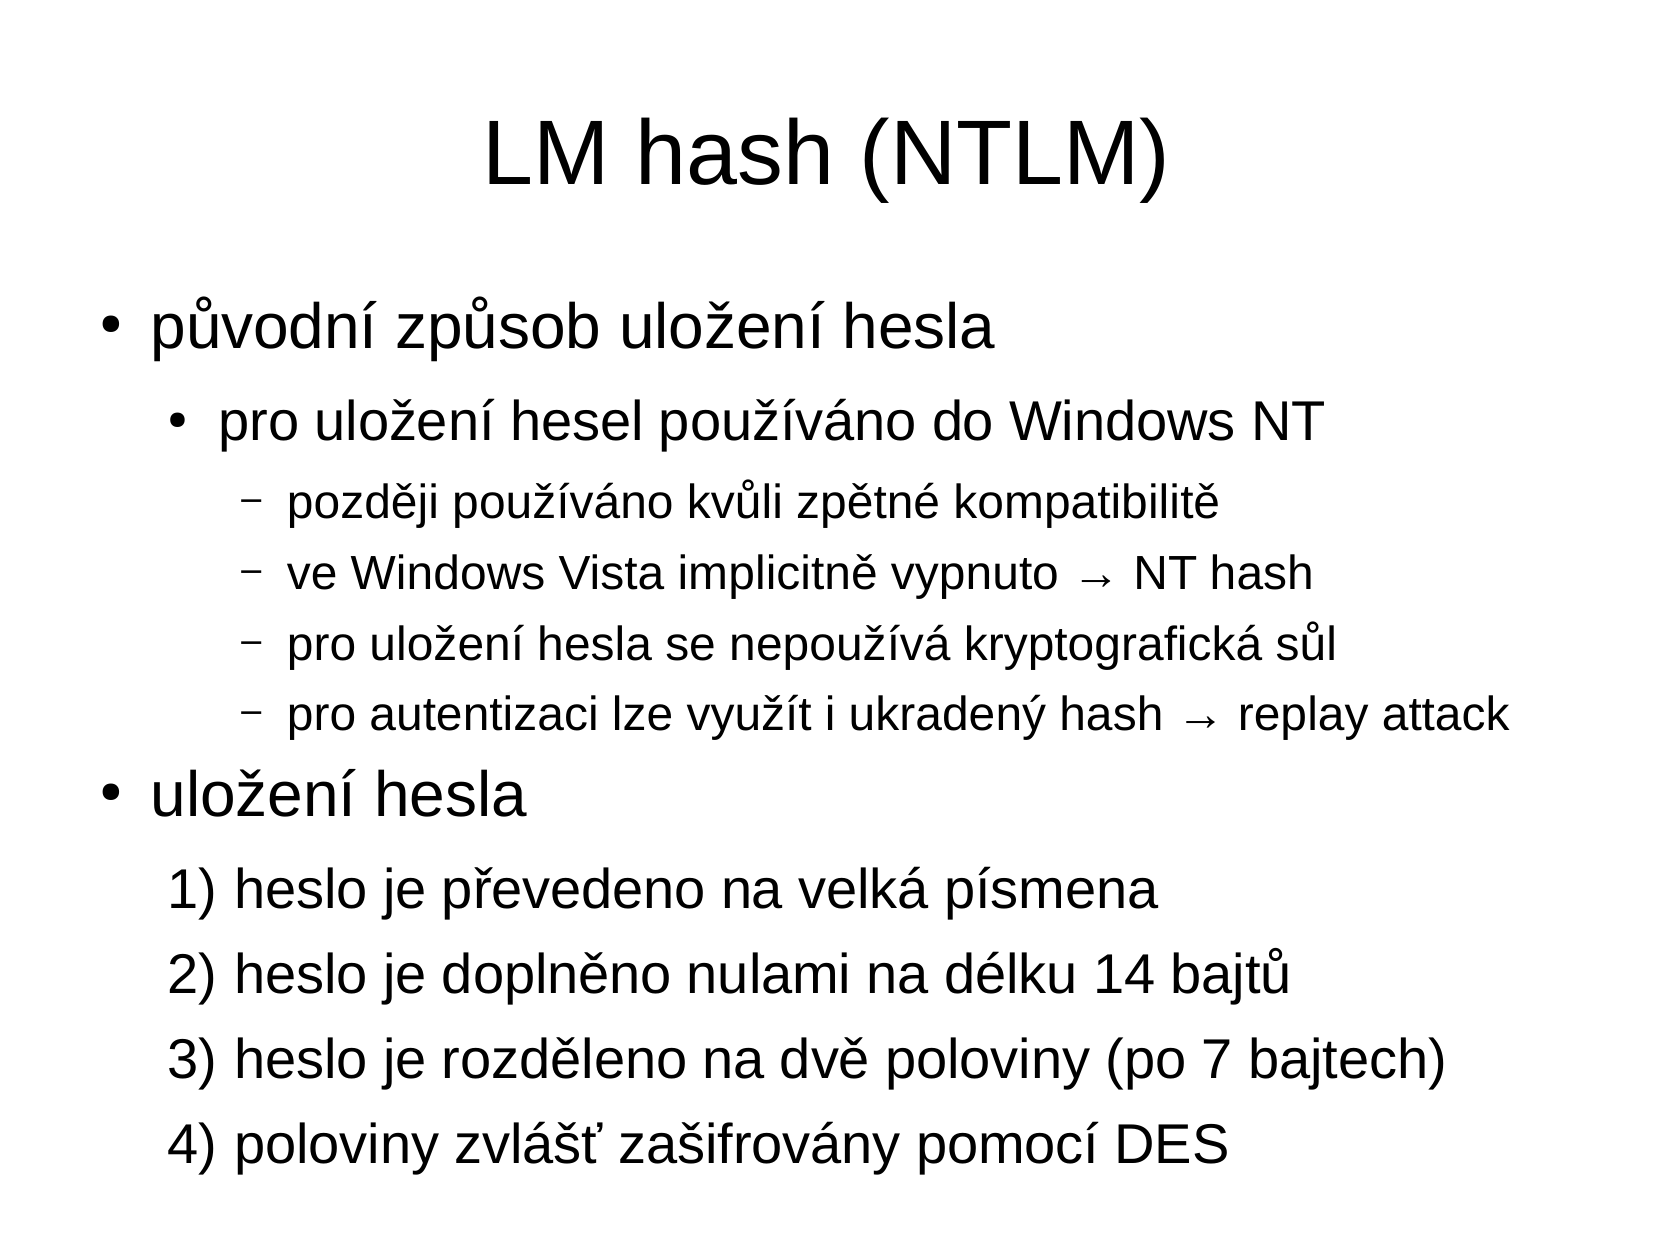

# LM hash (NTLM)
původní způsob uložení hesla
pro uložení hesel používáno do Windows NT
později používáno kvůli zpětné kompatibilitě
ve Windows Vista implicitně vypnuto → NT hash
pro uložení hesla se nepoužívá kryptografická sůl
pro autentizaci lze využít i ukradený hash → replay attack
uložení hesla
 heslo je převedeno na velká písmena
 heslo je doplněno nulami na délku 14 bajtů
 heslo je rozděleno na dvě poloviny (po 7 bajtech)
 poloviny zvlášť zašifrovány pomocí DES